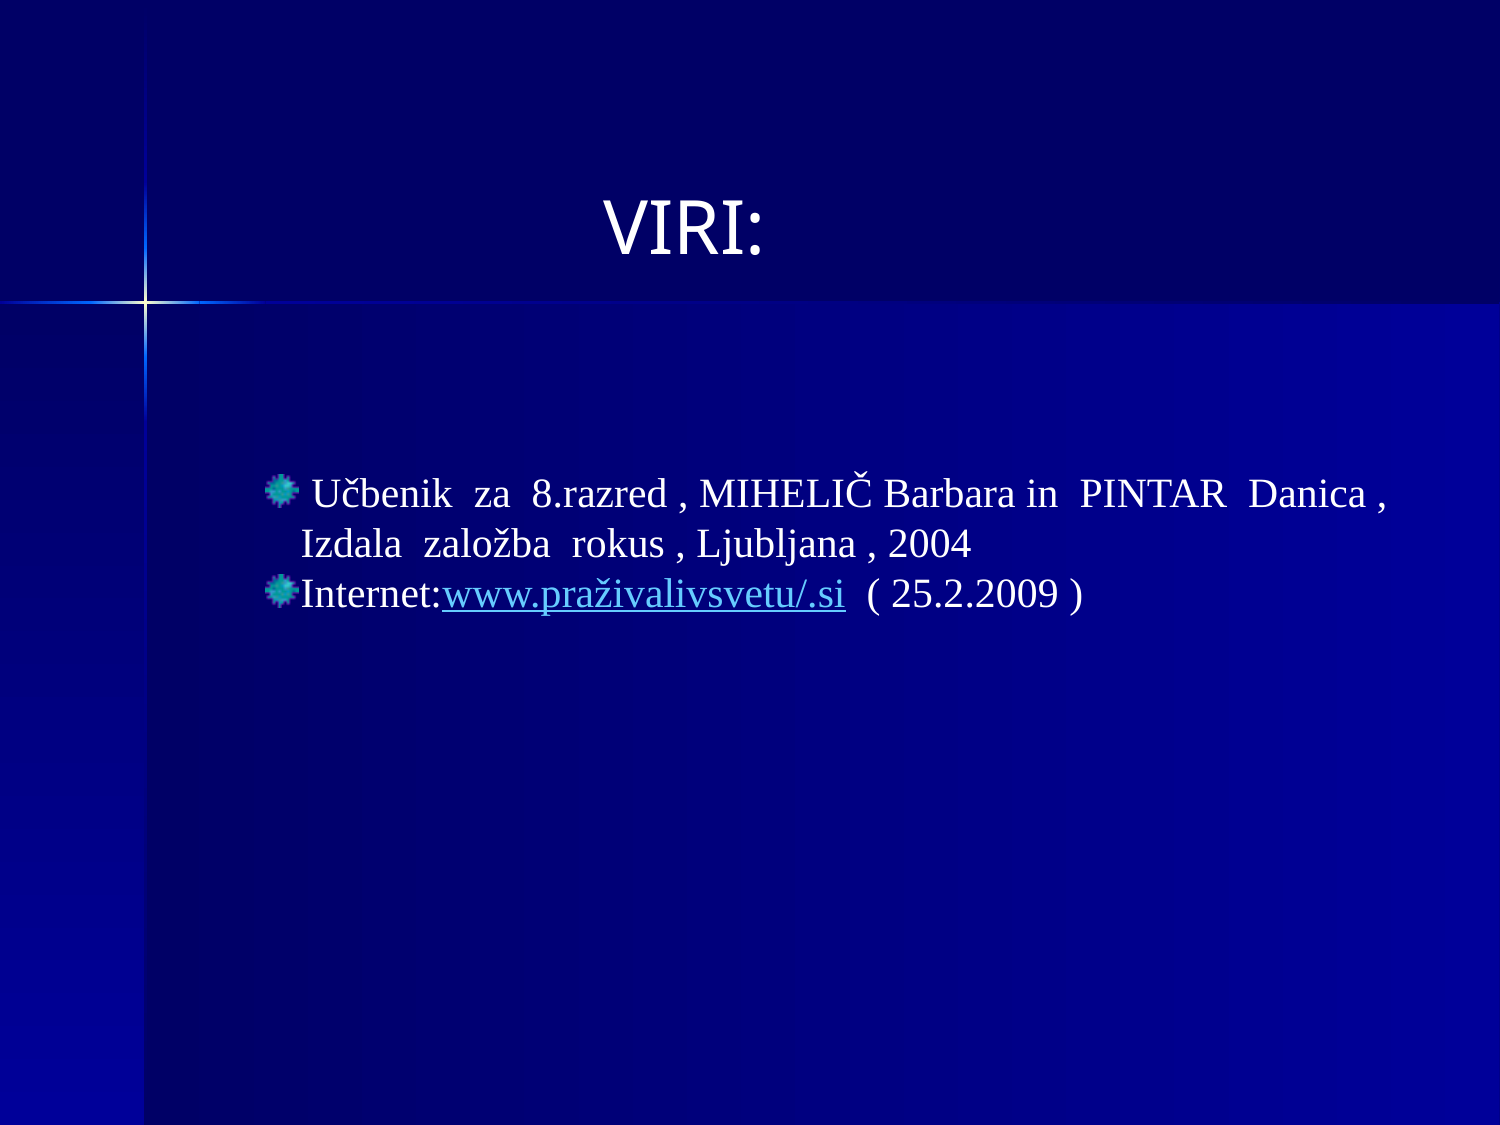

VIRI:
 Učbenik za 8.razred , MIHELIČ Barbara in PINTAR Danica , Izdala založba rokus , Ljubljana , 2004
Internet:www.praživalivsvetu/.si ( 25.2.2009 )